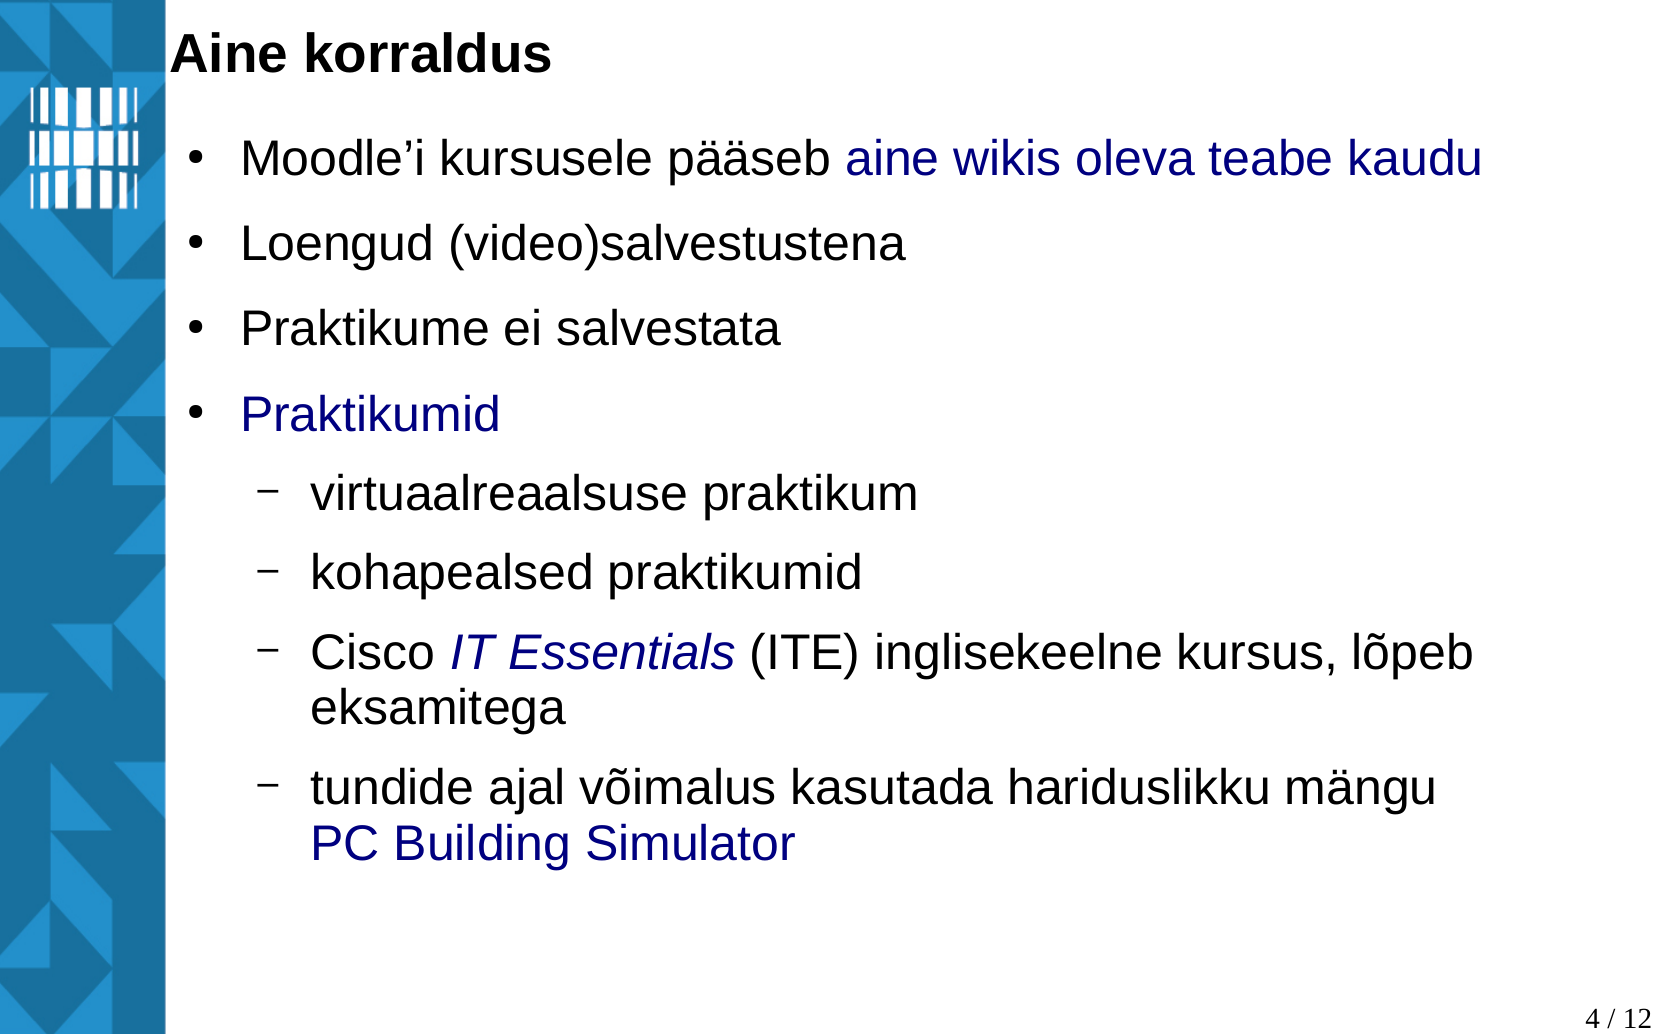

# Aine korraldus
Moodle’i kursusele pääseb aine wikis oleva teabe kaudu
Loengud (video)salvestustena
Praktikume ei salvestata
Praktikumid
virtuaalreaalsuse praktikum
kohapealsed praktikumid
Cisco IT Essentials (ITE) inglisekeelne kursus, lõpeb eksamitega
tundide ajal võimalus kasutada hariduslikku mängu PC Building Simulator
4